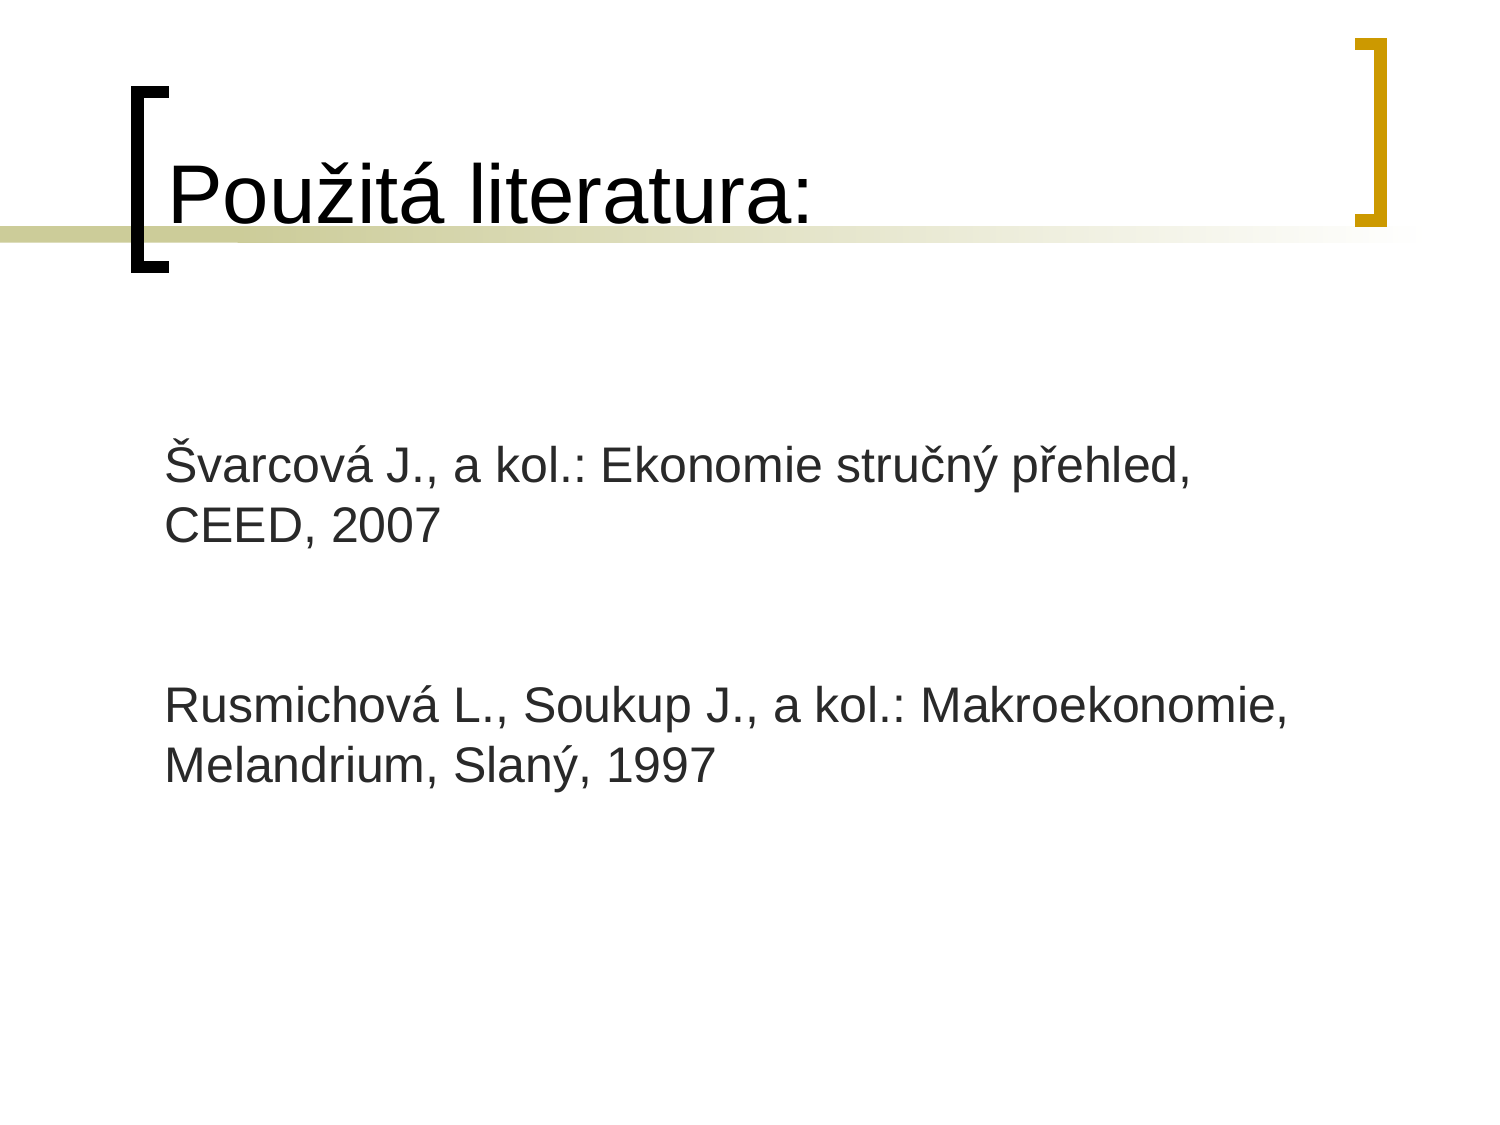

# Použitá literatura:
Švarcová J., a kol.: Ekonomie stručný přehled, CEED, 2007
Rusmichová L., Soukup J., a kol.: Makroekonomie, Melandrium, Slaný, 1997